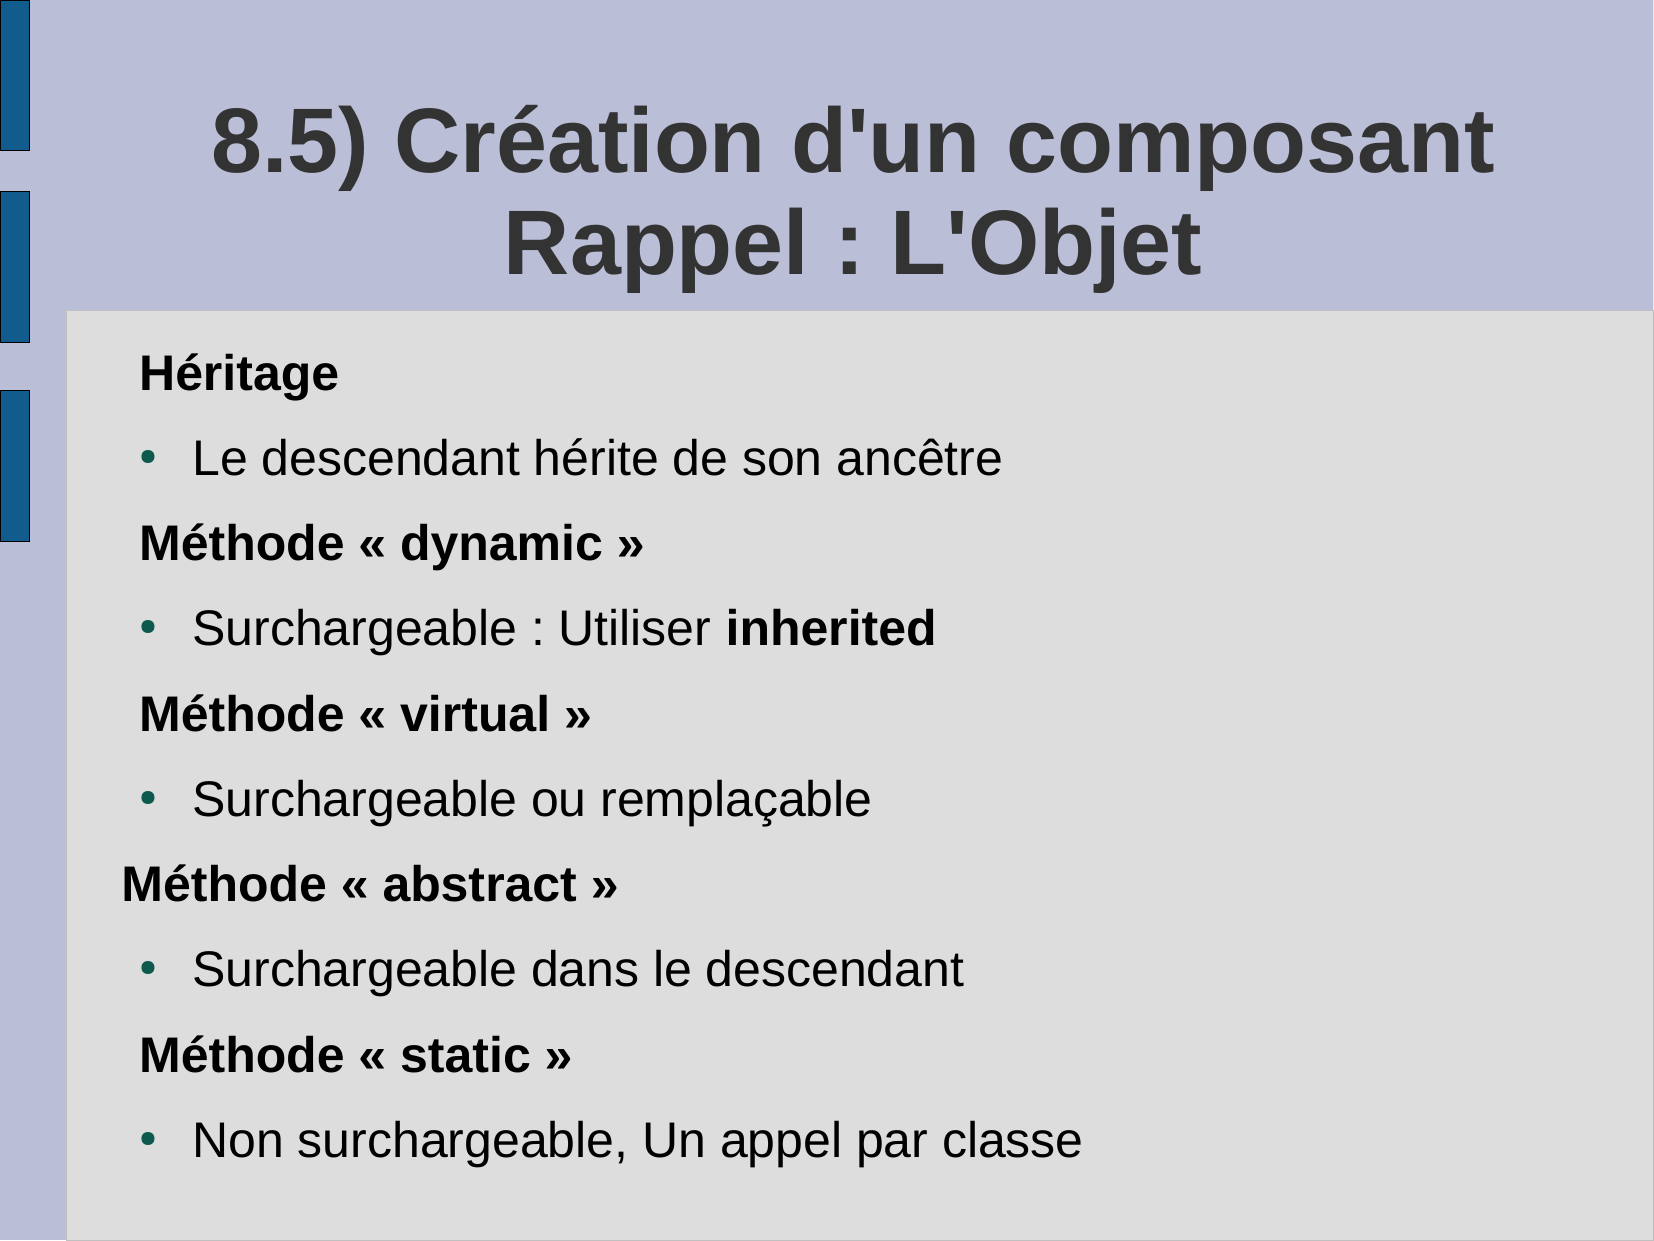

# 8.5) Création d'un composant Rappel : L'Objet
Héritage
Le descendant hérite de son ancêtre
Méthode « dynamic »
Surchargeable : Utiliser inherited
Méthode « virtual »
Surchargeable ou remplaçable
Méthode « abstract »
Surchargeable dans le descendant
Méthode « static »
Non surchargeable, Un appel par classe